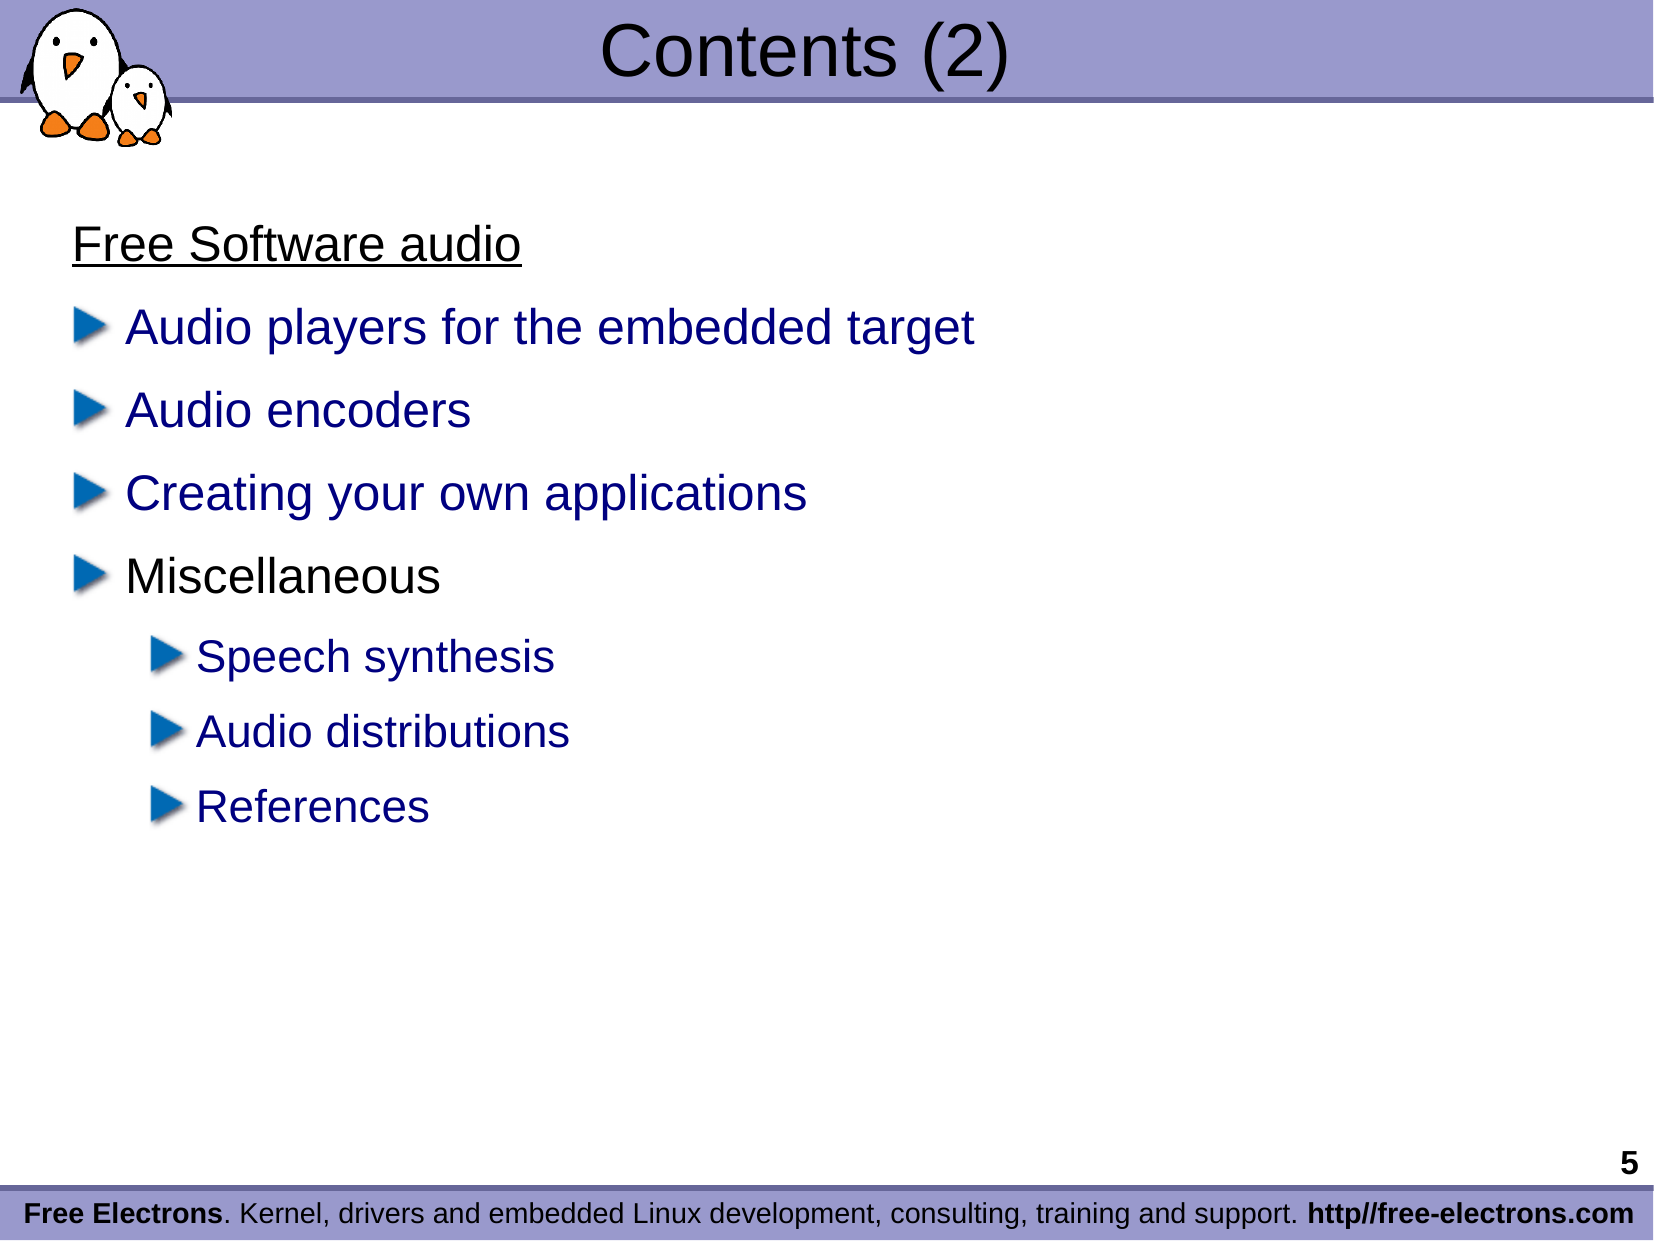

# Contents (2)
Free Software audio
Audio players for the embedded target
Audio encoders
Creating your own applications
Miscellaneous
Speech synthesis
Audio distributions
References